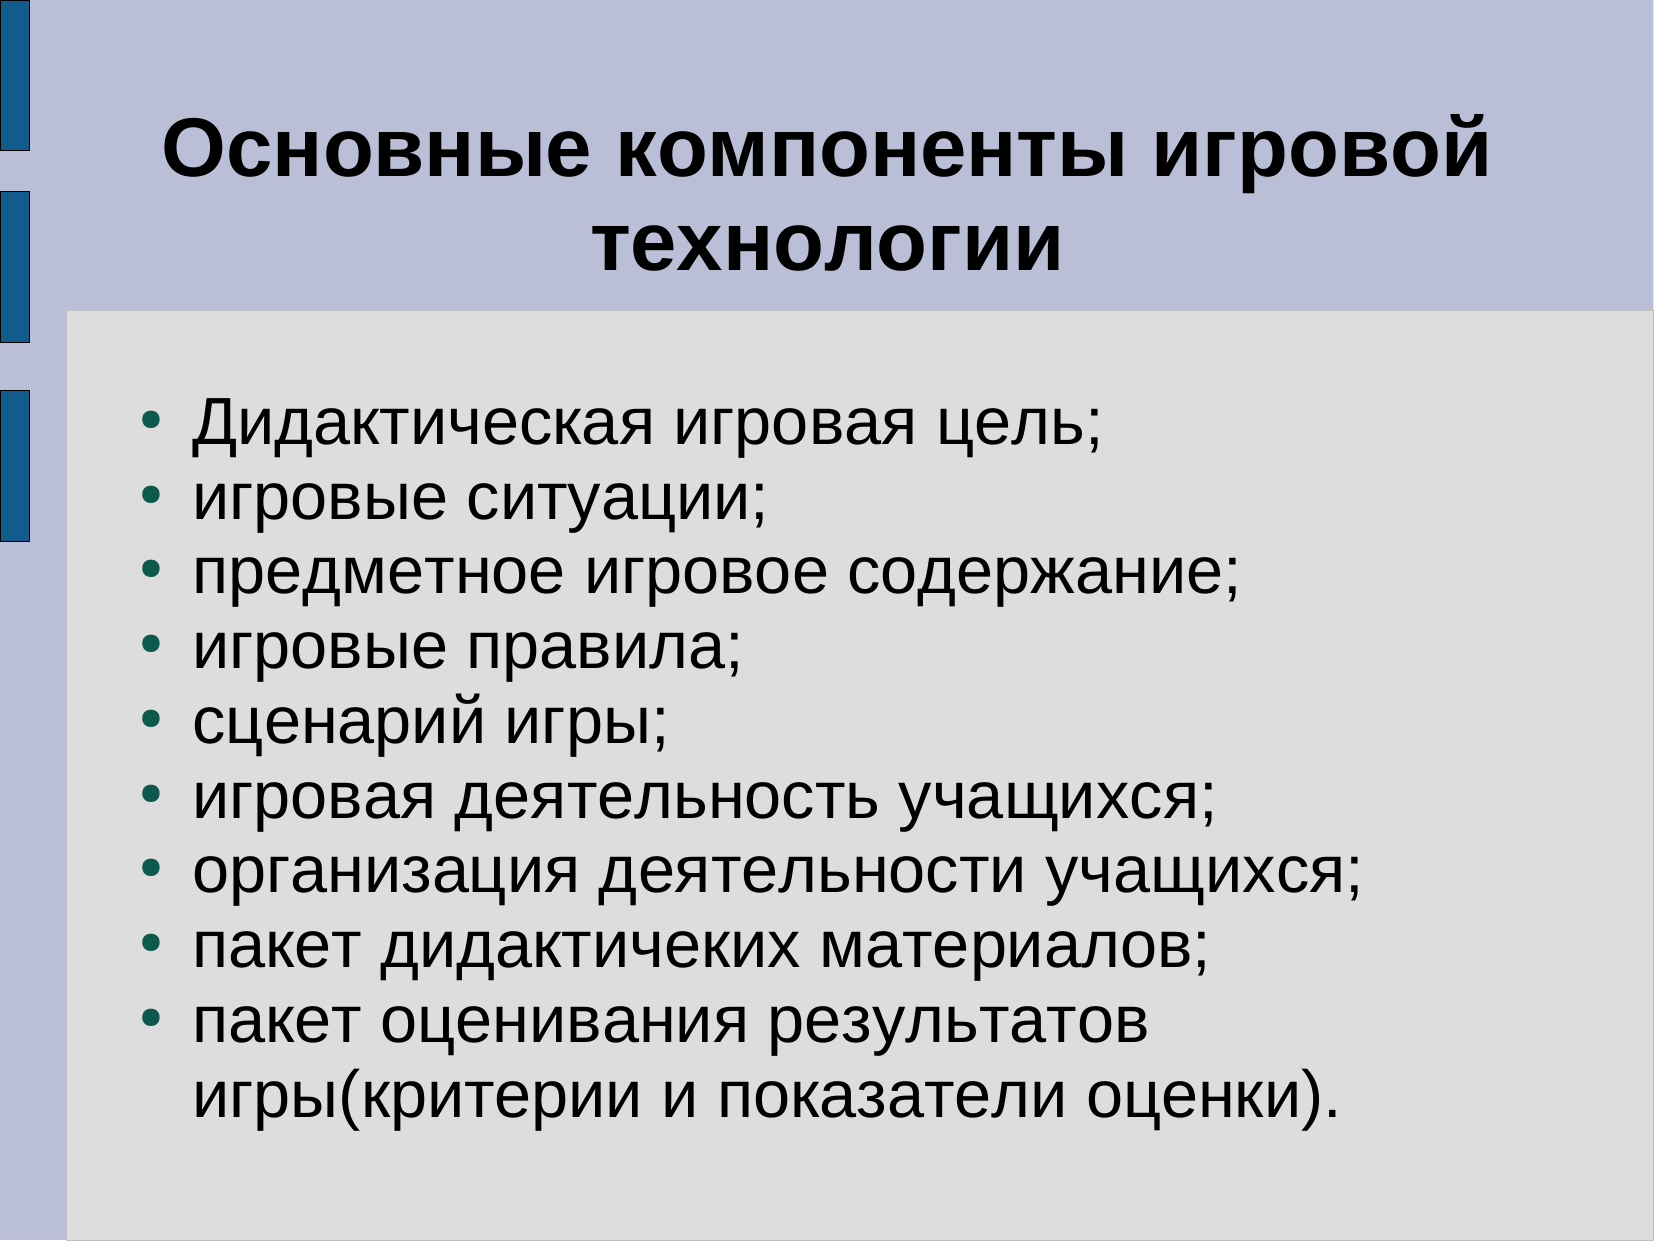

# Основные компоненты игровой технологии
Дидактическая игровая цель;
игровые ситуации;
предметное игровое содержание;
игровые правила;
сценарий игры;
игровая деятельность учащихся;
организация деятельности учащихся;
пакет дидактичеких материалов;
пакет оценивания результатов игры(критерии и показатели оценки).